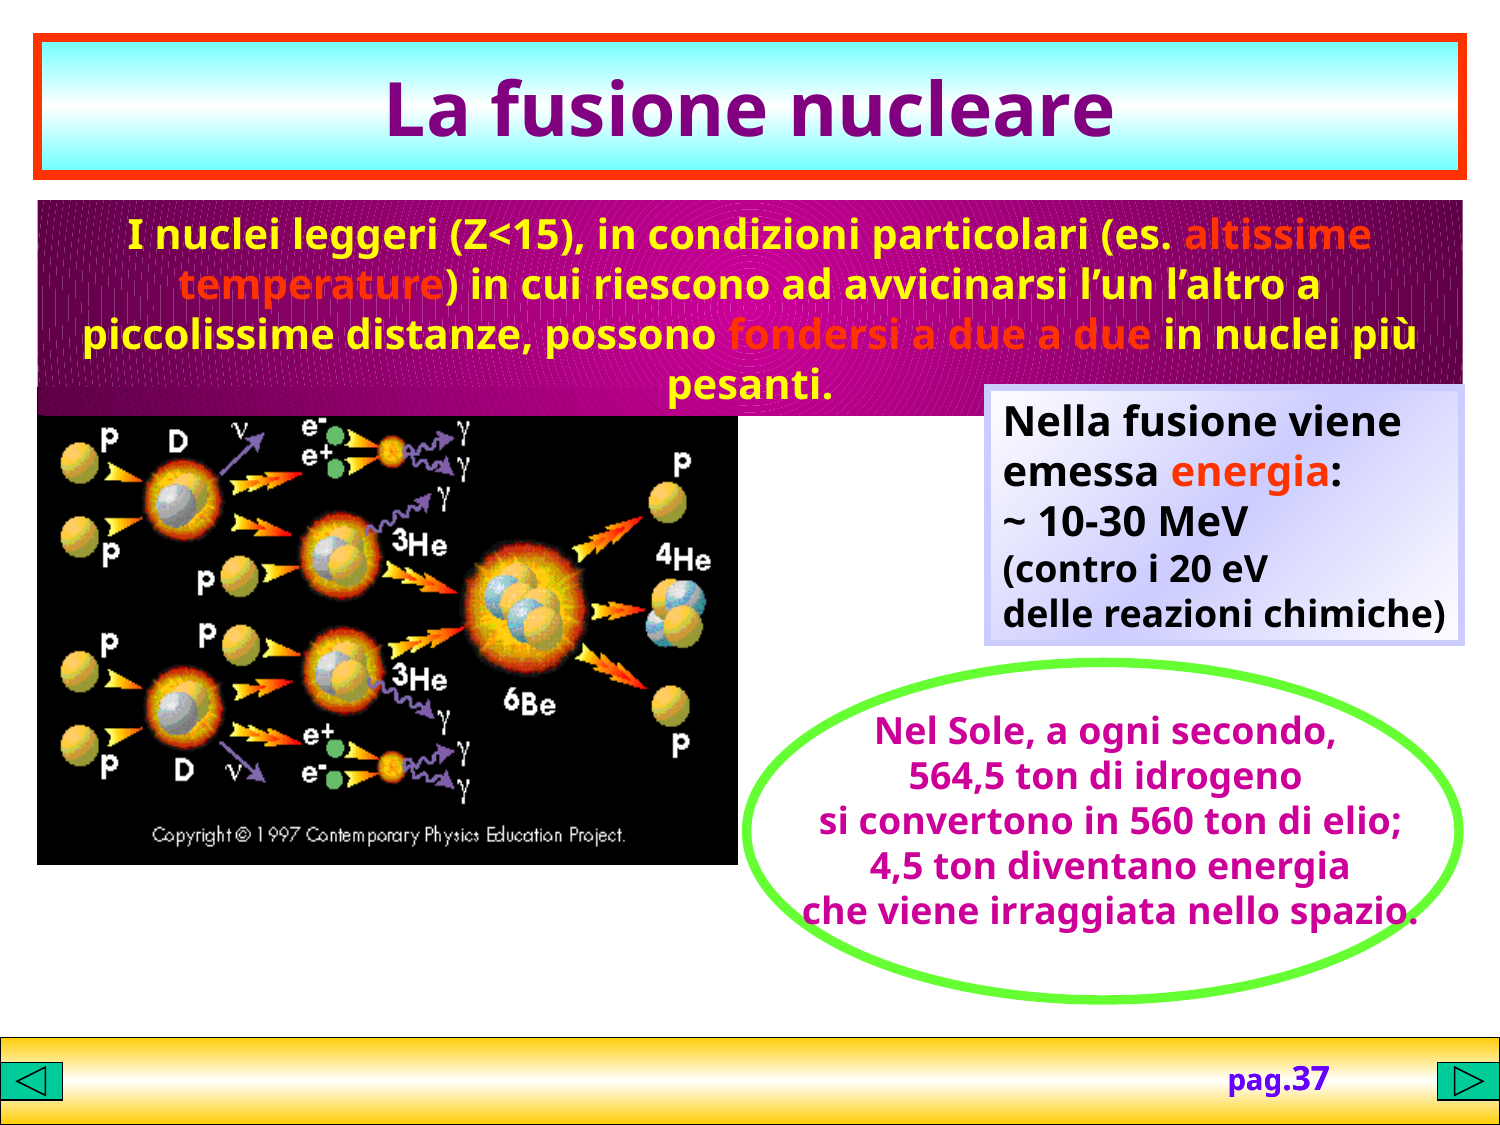

# La fusione nucleare
I nuclei leggeri (Z<15), in condizioni particolari (es. altissime temperature) in cui riescono ad avvicinarsi l’un l’altro a piccolissime distanze, possono fondersi a due a due in nuclei più pesanti.
Nella fusione viene
emessa energia:
~ 10-30 MeV
(contro i 20 eV
delle reazioni chimiche)
Nel Sole, a ogni secondo,
564,5 ton di idrogeno
si convertono in 560 ton di elio;
4,5 ton diventano energia
che viene irraggiata nello spazio.
pag.
37